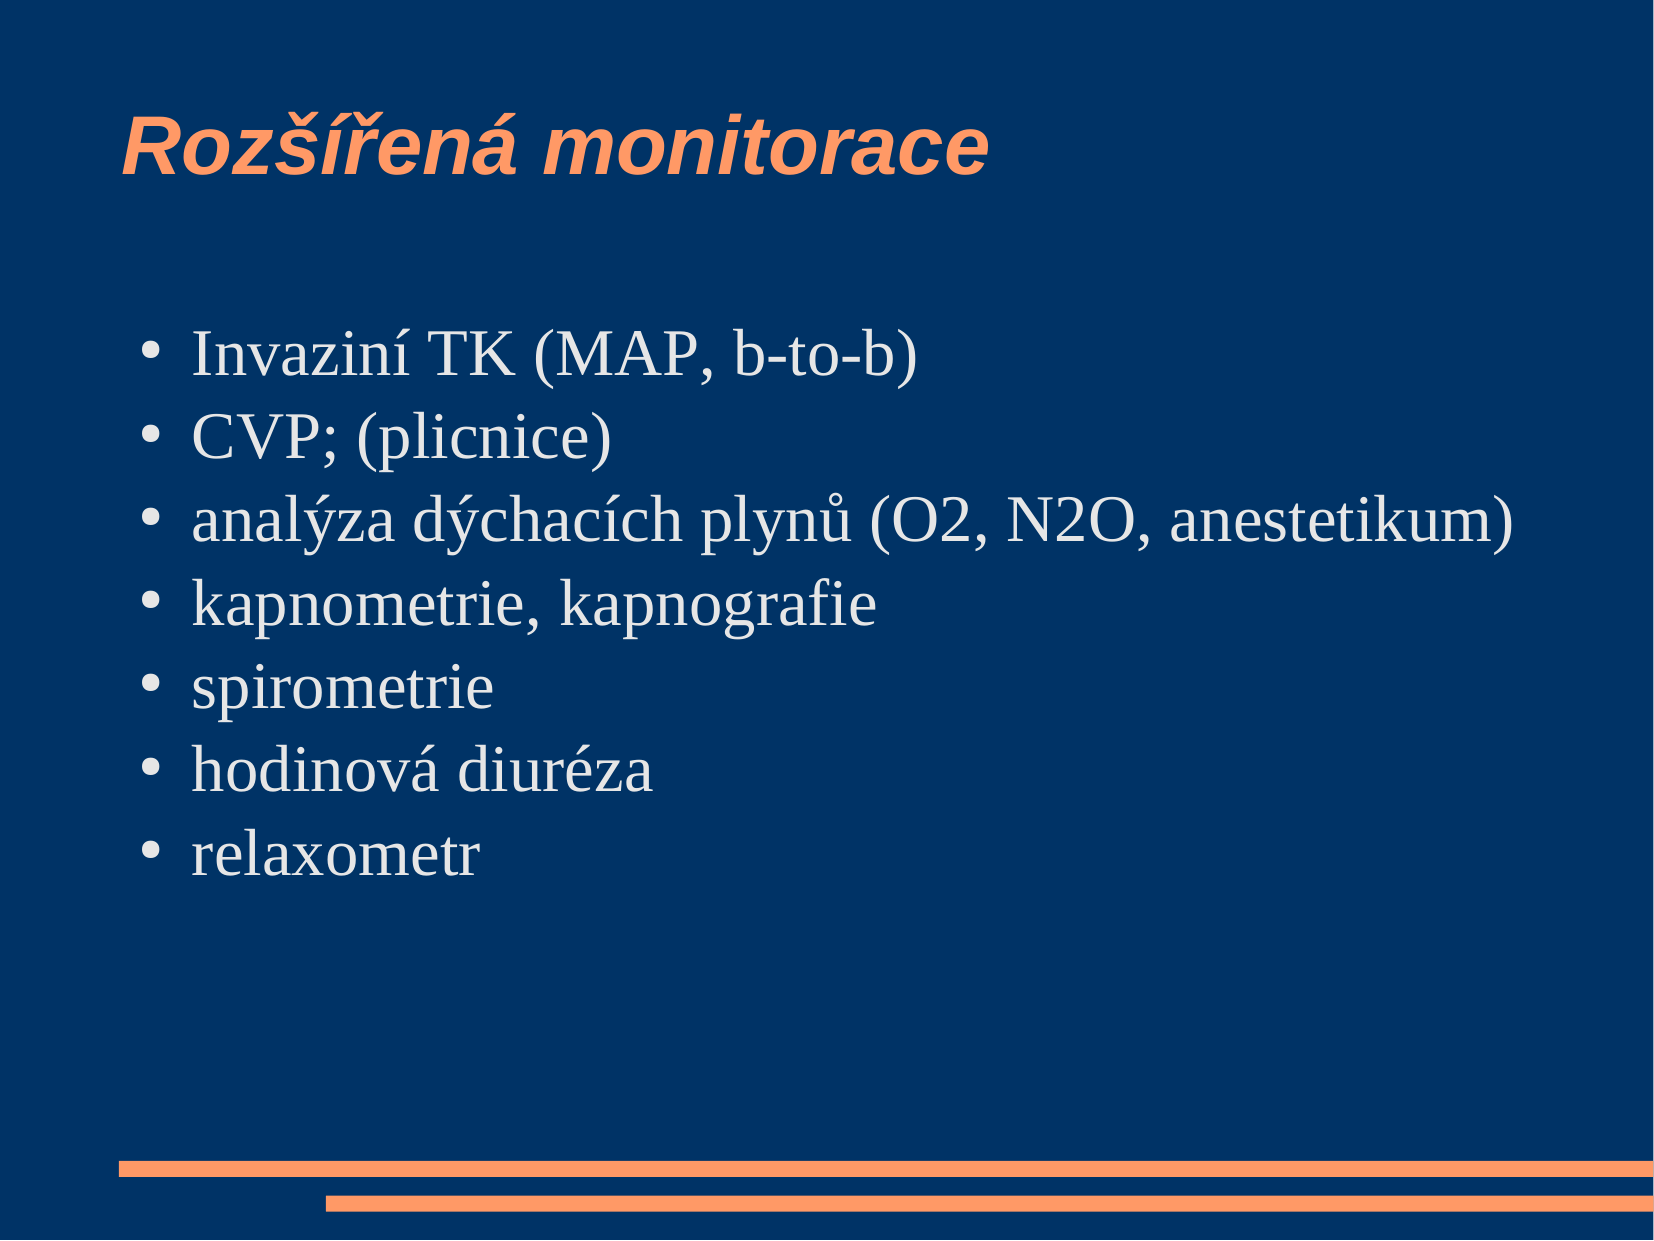

# Rozšířená monitorace
Invaziní TK (MAP, b-to-b)
CVP; (plicnice)
analýza dýchacích plynů (O2, N2O, anestetikum)
kapnometrie, kapnografie
spirometrie
hodinová diuréza
relaxometr